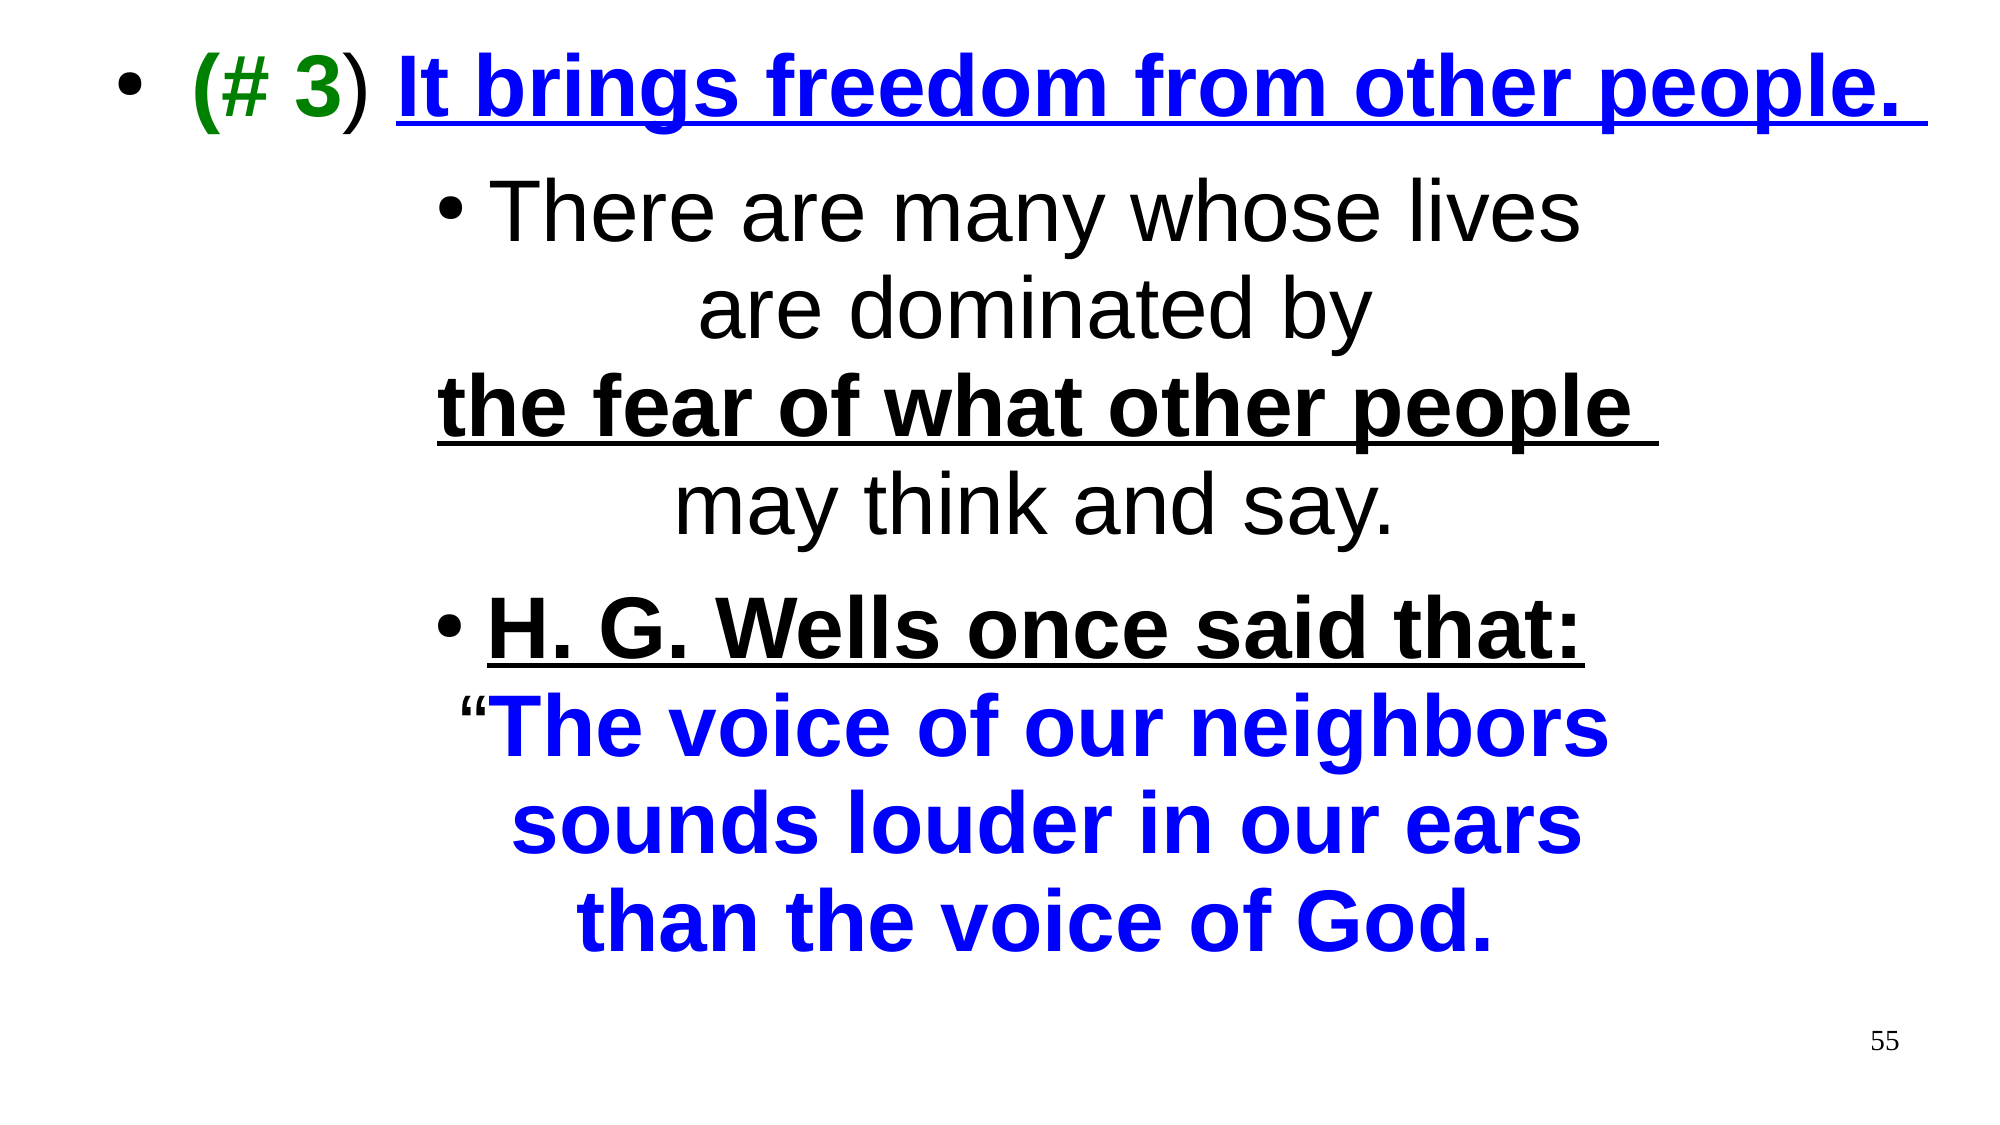

# (# 3) It brings freedom from other people.
There are many whose lives
are dominated by
the fear of what other people
may think and say.
H. G. Wells once said that:
“The voice of our neighbors
sounds louder in our ears
 than the voice of God.
55